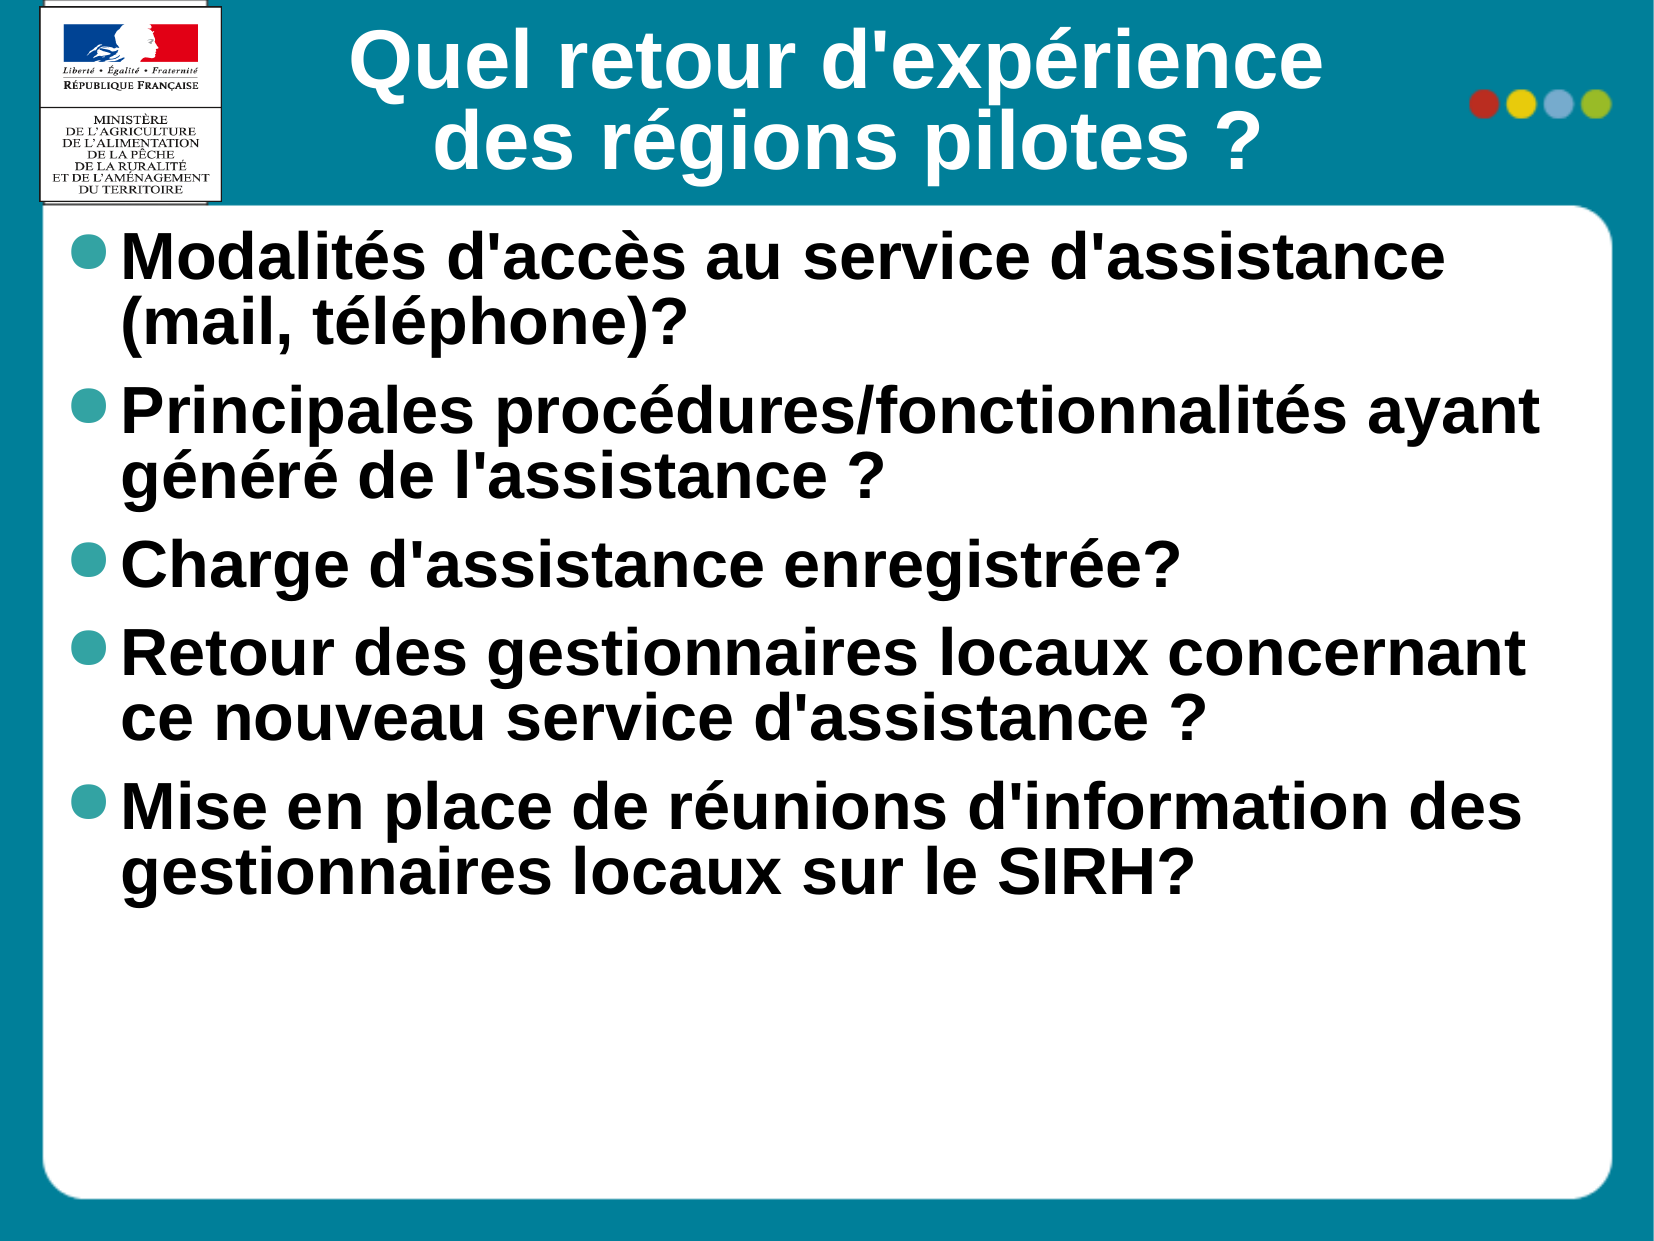

# Quel retour d'expérience des régions pilotes ?
Modalités d'accès au service d'assistance (mail, téléphone)?
Principales procédures/fonctionnalités ayant généré de l'assistance ?
Charge d'assistance enregistrée?
Retour des gestionnaires locaux concernant ce nouveau service d'assistance ?
Mise en place de réunions d'information des gestionnaires locaux sur le SIRH?